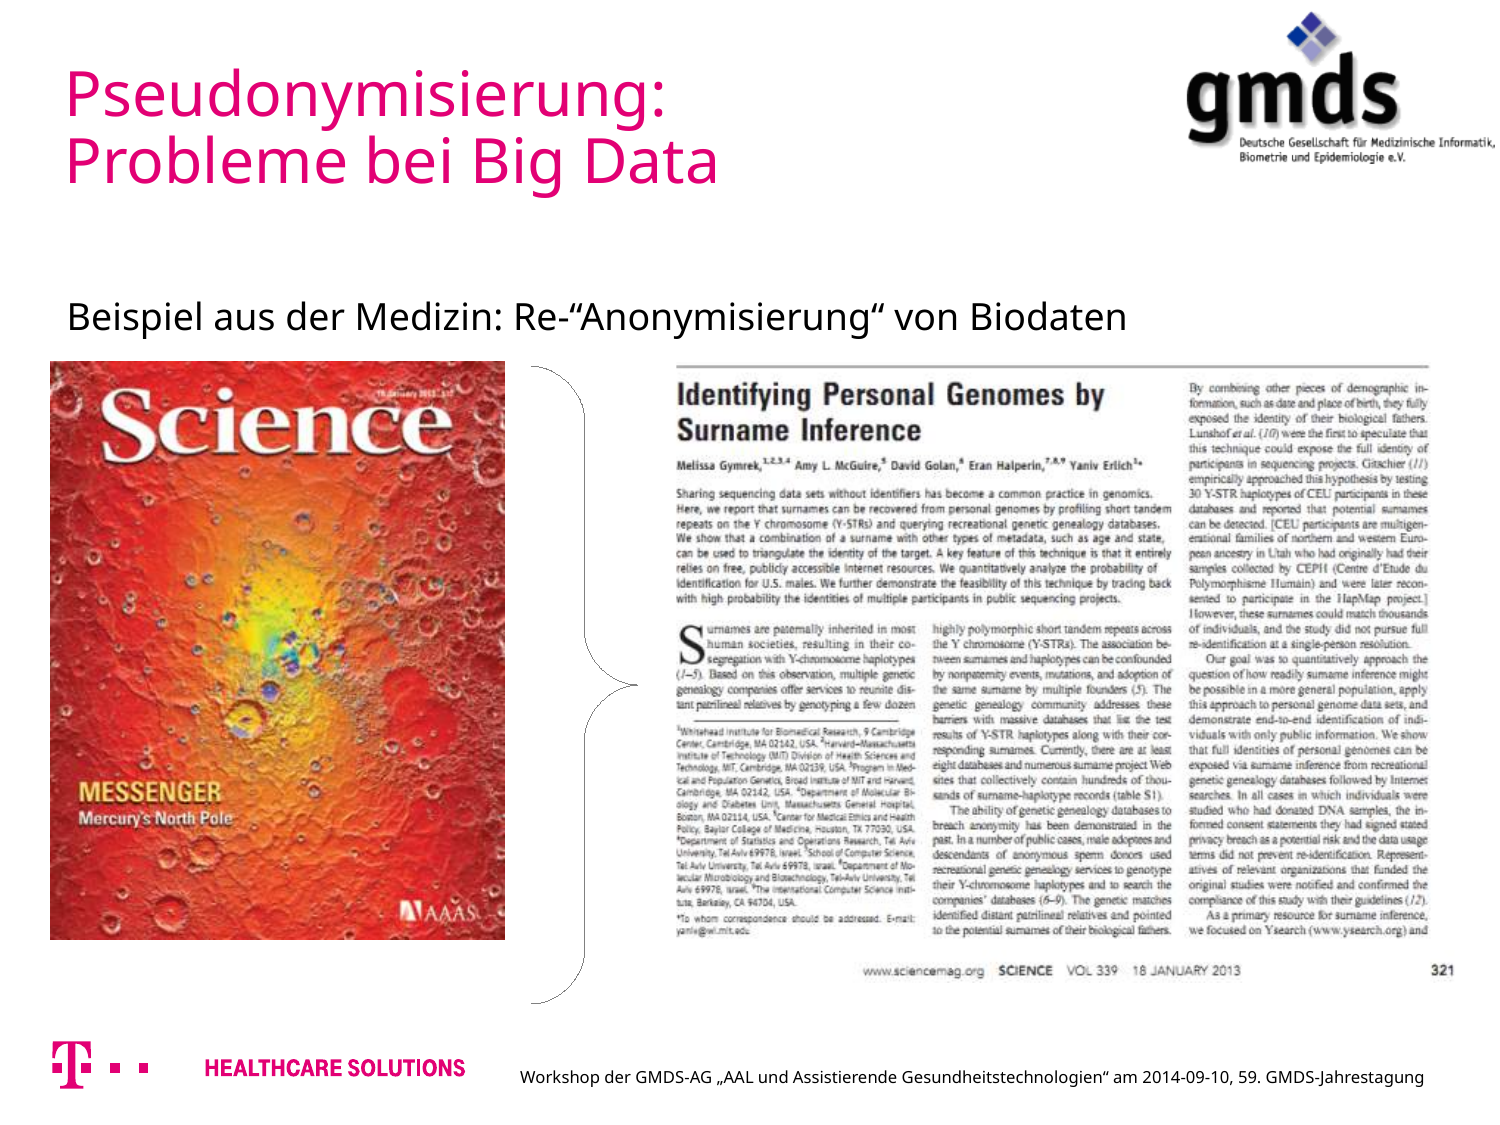

# Pseudonymisierung: Probleme bei Big Data
Beispiel aus der Medizin: Re-“Anonymisierung“ von Biodaten
Workshop der GMDS-AG „AAL und Assistierende Gesundheitstechnologien“ am 2014-09-10, 59. GMDS-Jahrestagung